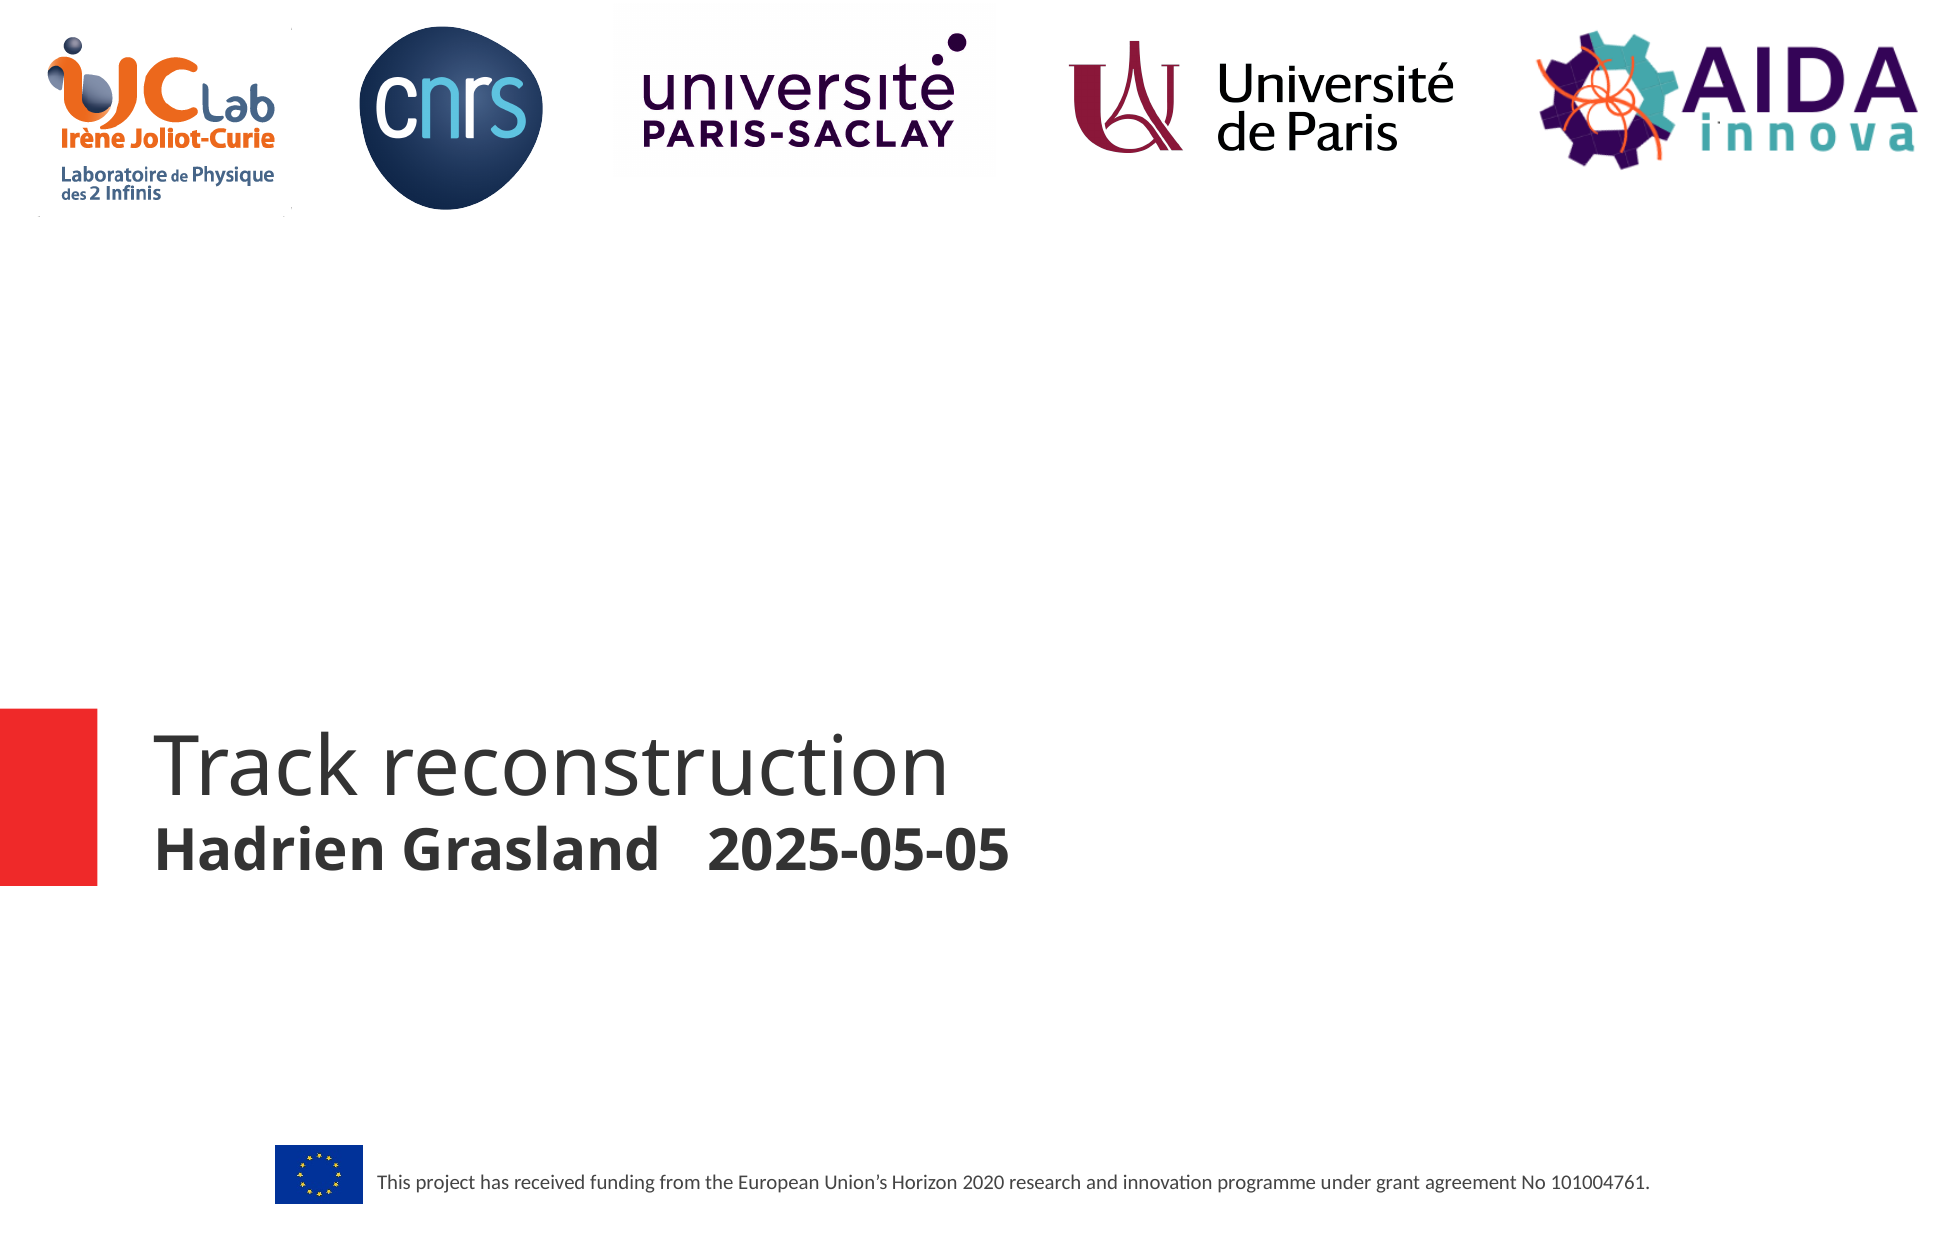

# Track reconstruction Hadrien Grasland	 2025-05-05
This project has received funding from the European Union’s Horizon 2020 research and innovation programme under grant agreement No 101004761.